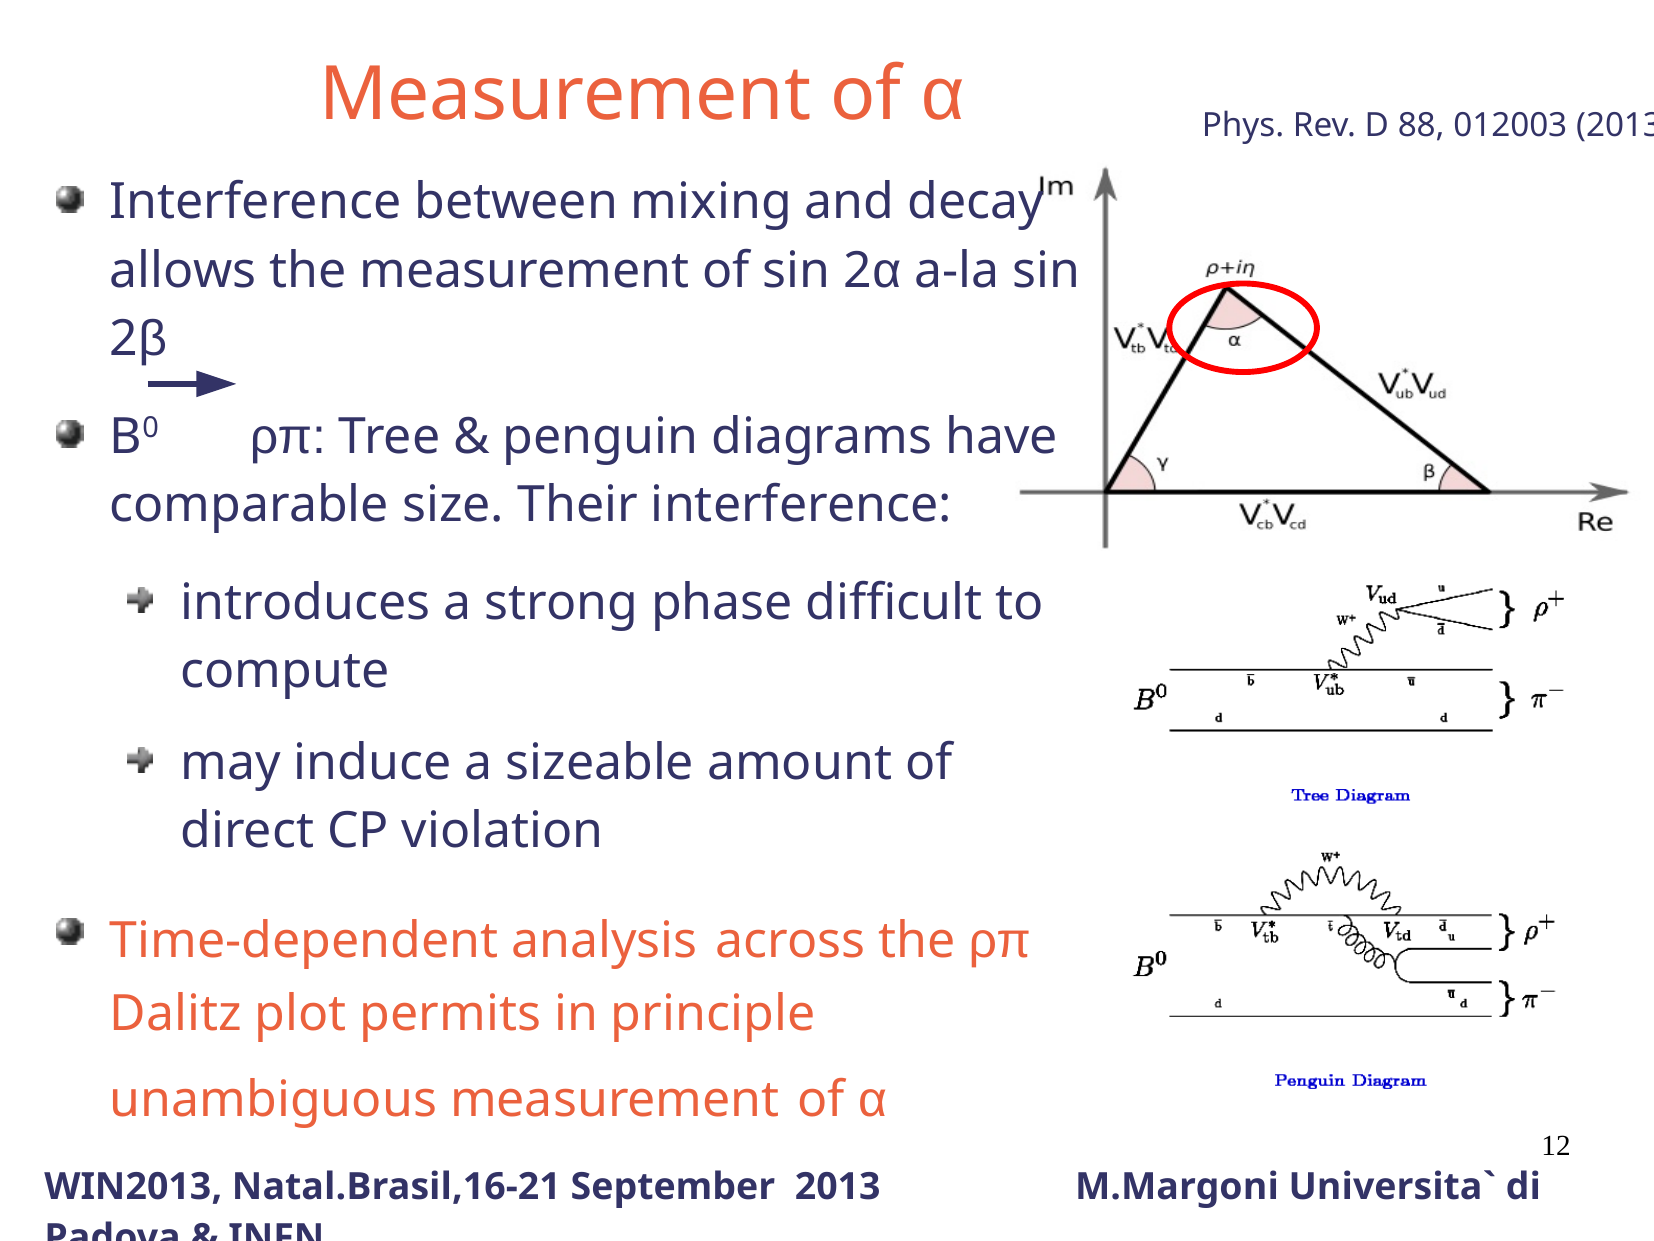

Measurement of α
Phys. Rev. D 88, 012003 (2013)
# Interference between mixing and decay allows the measurement of sin 2α a-la sin 2β
B0 ρπ: Tree & penguin diagrams have comparable size. Their interference:
introduces a strong phase difficult to compute
may induce a sizeable amount of direct CP violation
Time-dependent analysis across the ρπ Dalitz plot permits in principle unambiguous measurement of α
12
WIN2013, Natal.Brasil,16-21 September 2013 M.Margoni Universita` di Padova & INFN